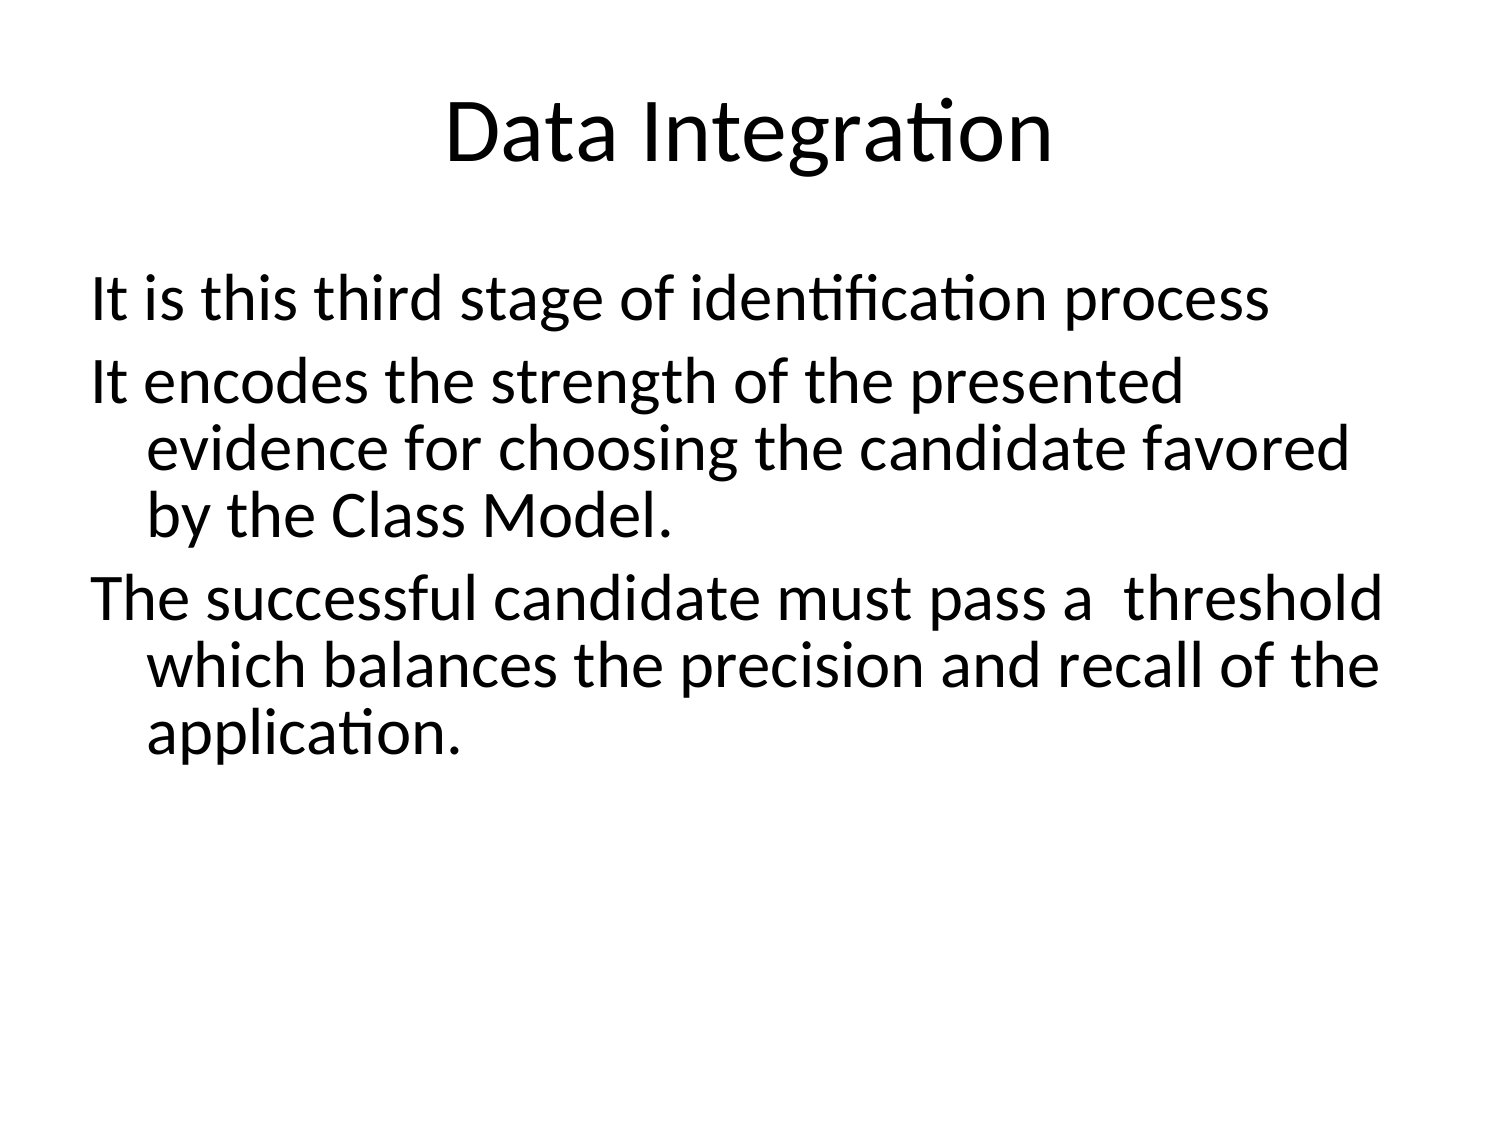

# Data Integration
It is this third stage of identification process
It encodes the strength of the presented evidence for choosing the candidate favored by the Class Model.
The successful candidate must pass a threshold which balances the precision and recall of the application.